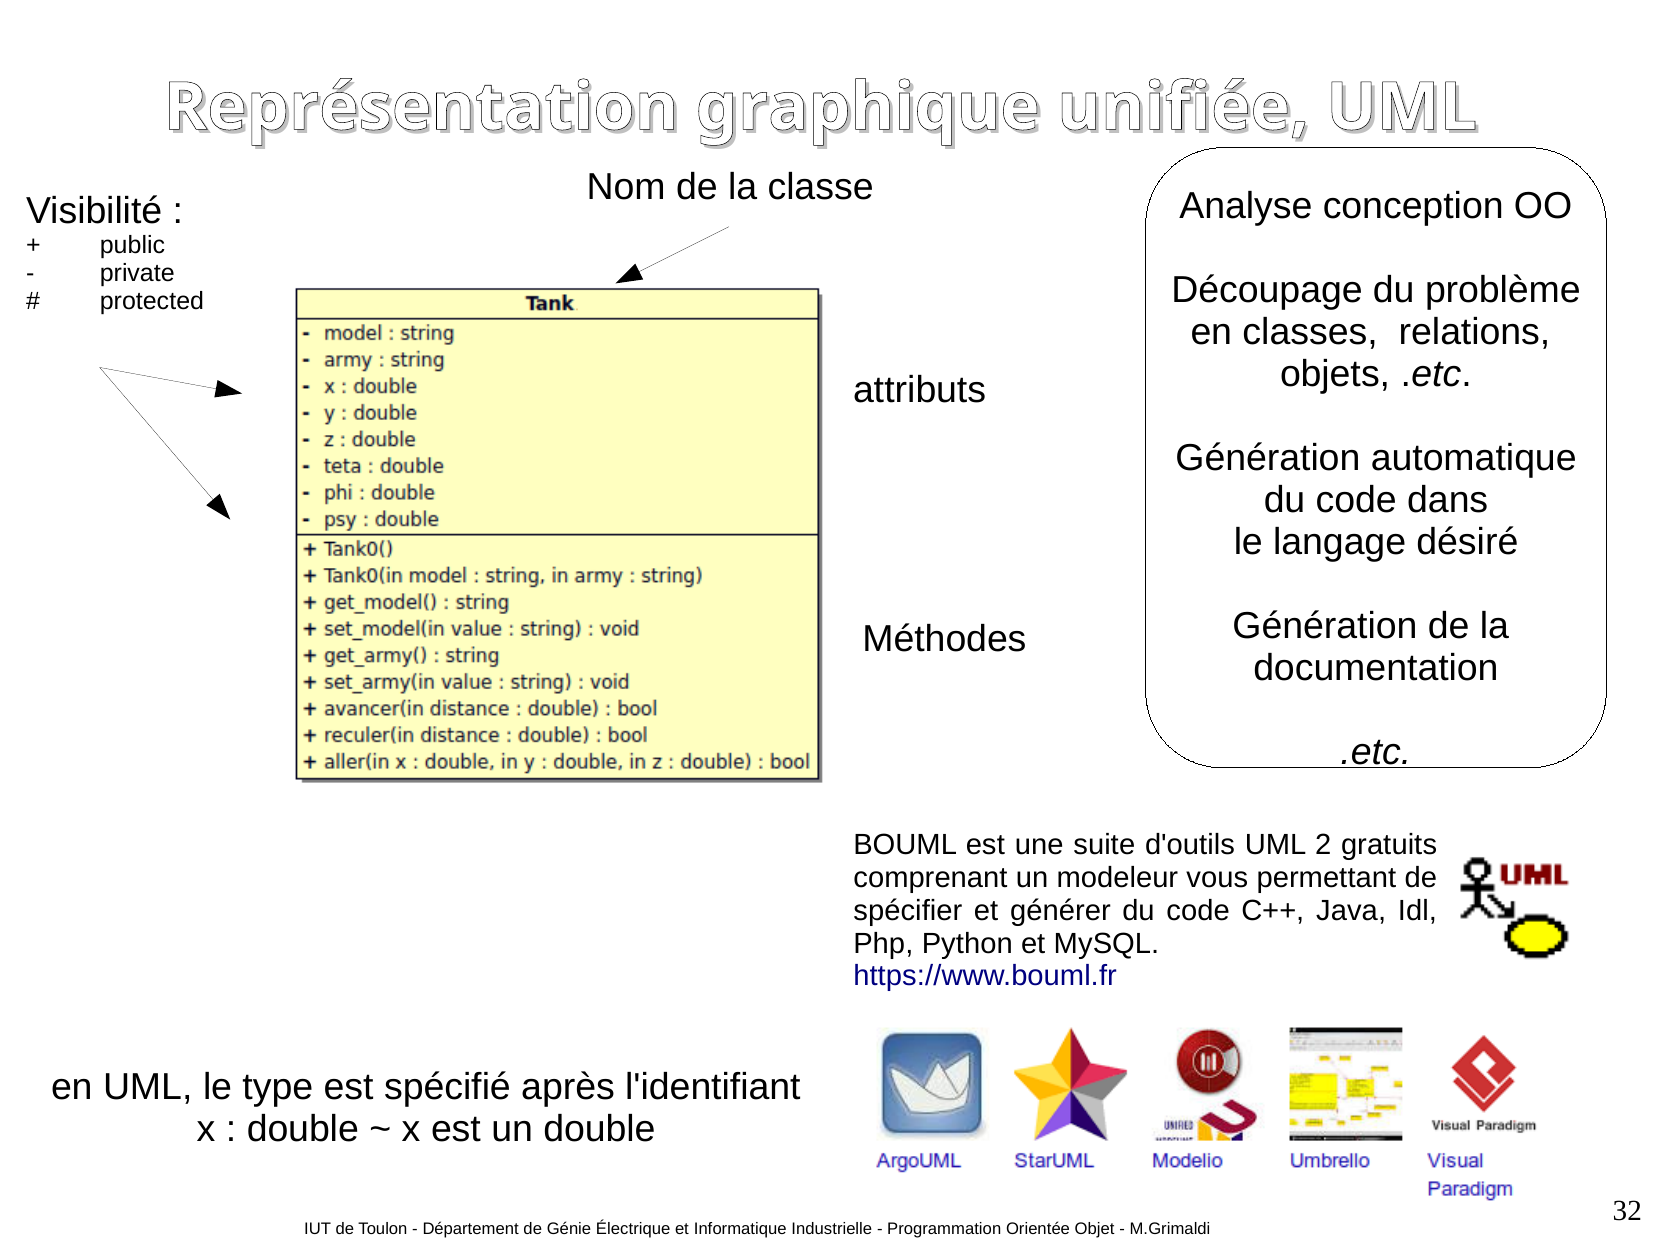

# Représentation graphique unifiée, UML
Analyse conception OO
Découpage du problème
en classes, relations,
objets, .etc.
Génération automatique
du code dans
le langage désiré
Génération de la
documentation
.etc.
Nom de la classe
Visibilité :
+	public
-	private
#	protected
attributs
Méthodes
BOUML est une suite d'outils UML 2 gratuits comprenant un modeleur vous permettant de spécifier et générer du code C++, Java, Idl, Php, Python et MySQL.
https://www.bouml.fr
en UML, le type est spécifié après l'identifiant x : double ~ x est un double